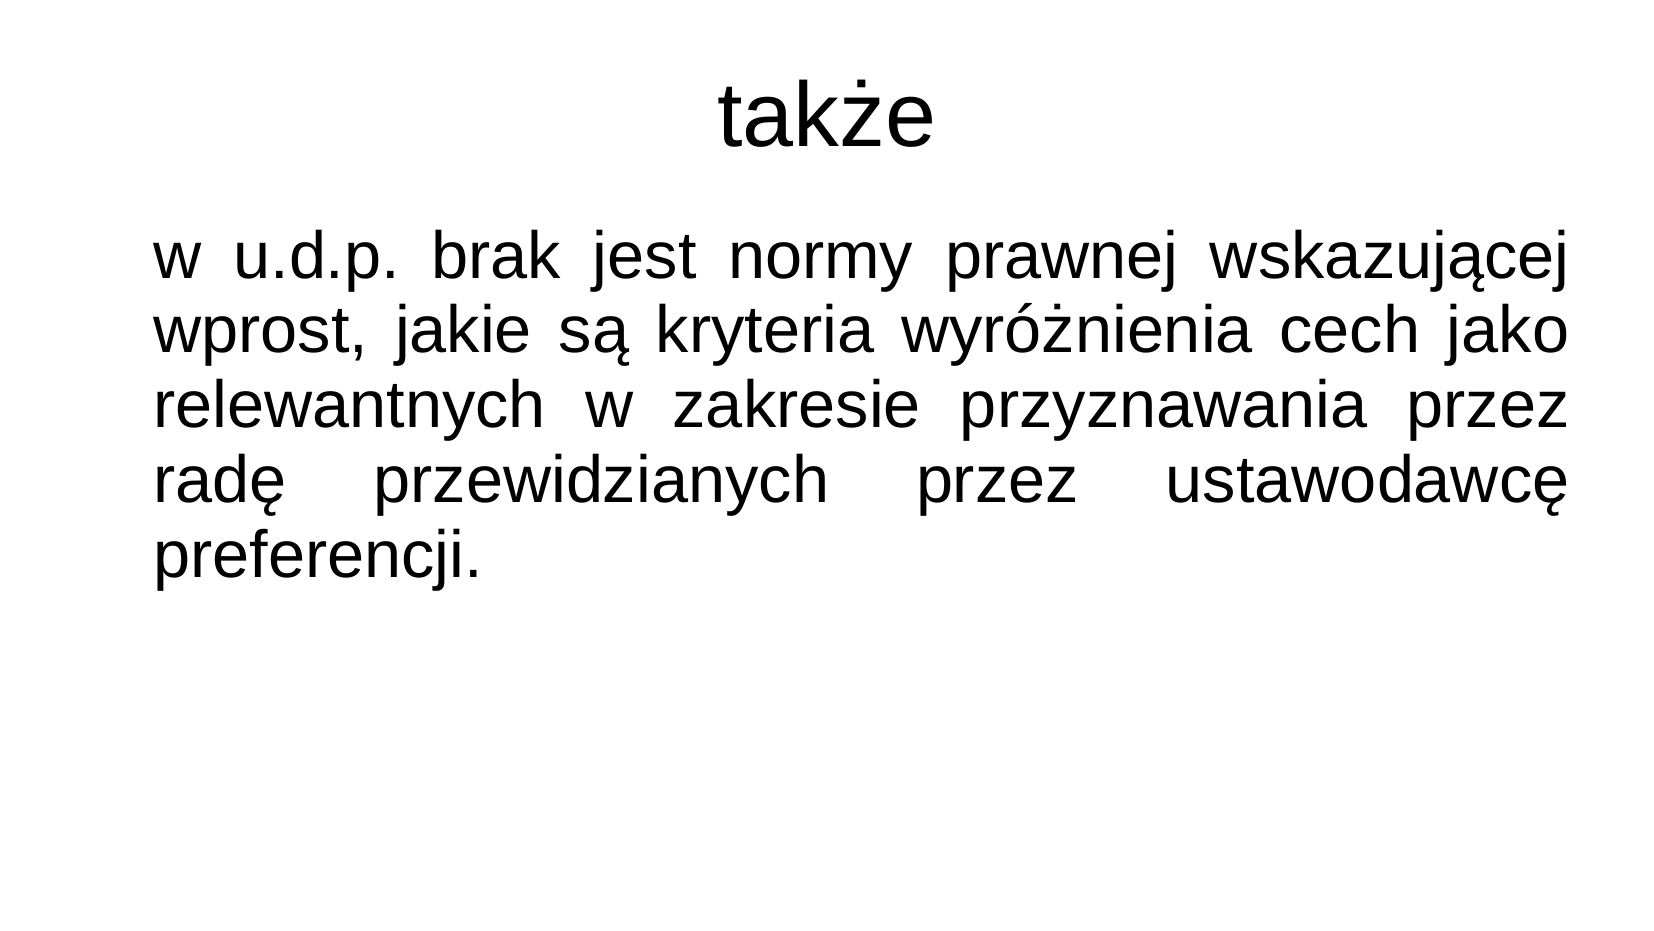

# także
w u.d.p. brak jest normy prawnej wskazującej wprost, jakie są kryteria wyróżnienia cech jako relewantnych w zakresie przyznawania przez radę przewidzianych przez ustawodawcę preferencji.